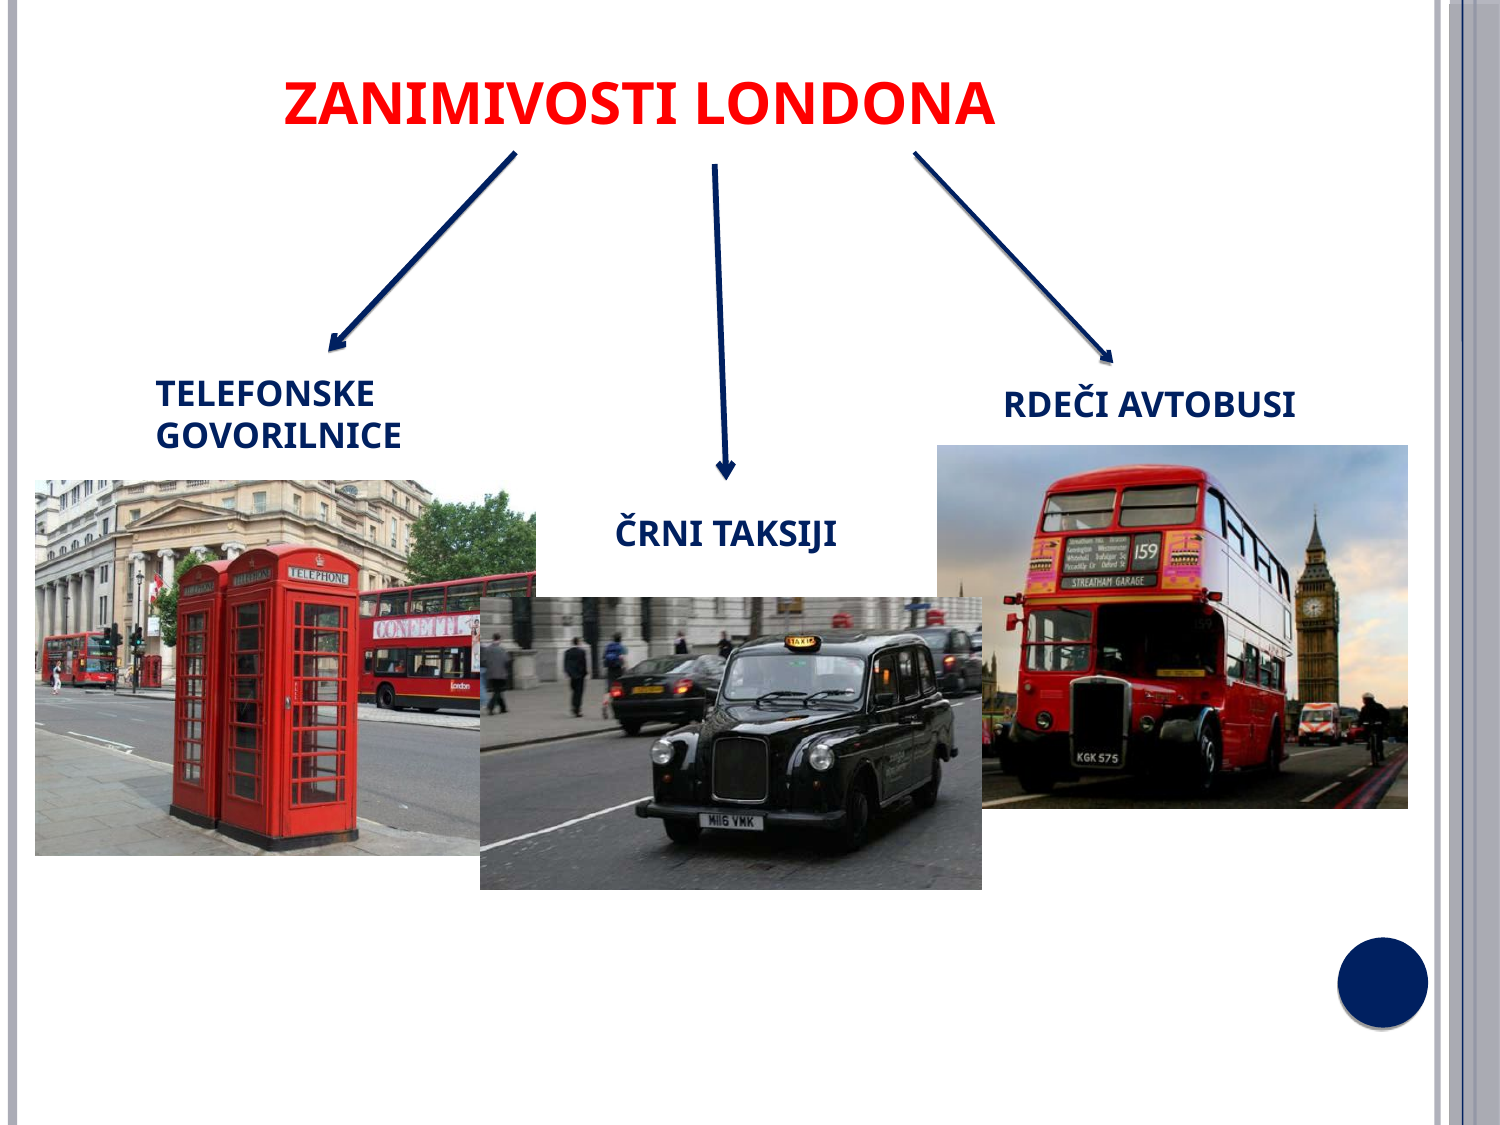

ZANIMIVOSTI LONDONA
TELEFONSKE GOVORILNICE
RDEČI AVTOBUSI
ČRNI TAKSIJI